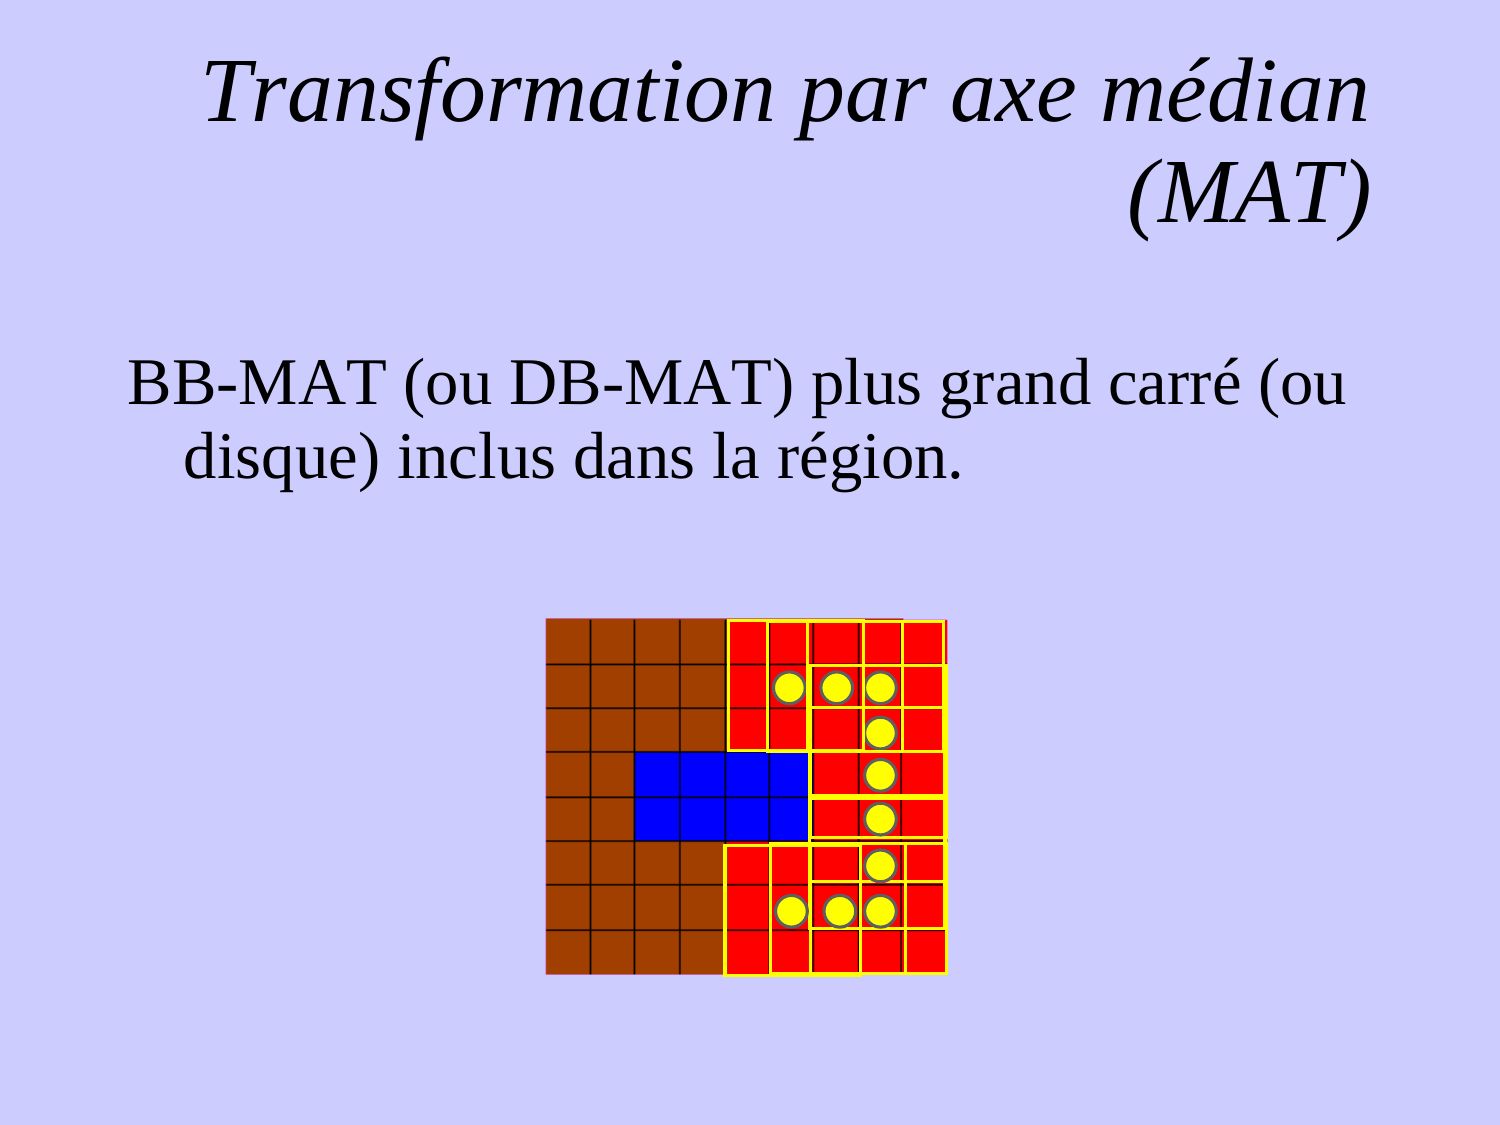

# Transformation par axe médian (MAT)
BB-MAT (ou DB-MAT) plus grand carré (ou disque) inclus dans la région.